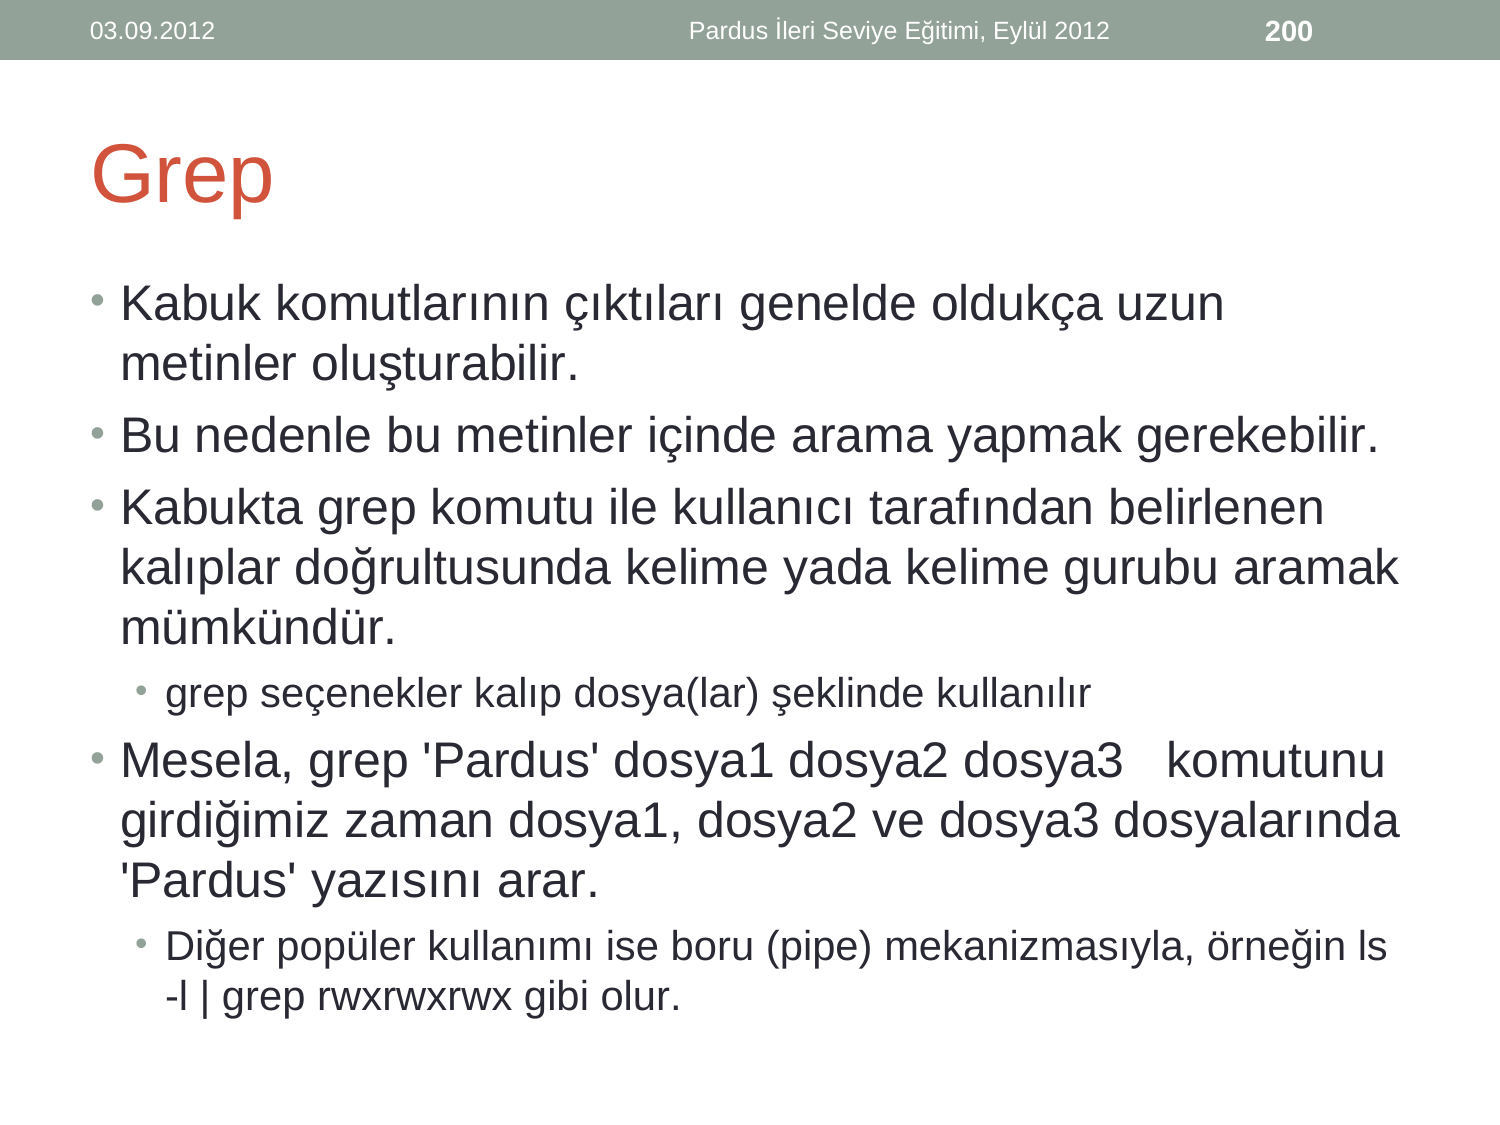

03.09.2012
Pardus İleri Seviye Eğitimi, Eylül 2012
# Grep
Kabuk komutlarının çıktıları genelde oldukça uzun metinler oluşturabilir.
Bu nedenle bu metinler içinde arama yapmak gerekebilir.
Kabukta grep komutu ile kullanıcı tarafından belirlenen kalıplar doğrultusunda kelime yada kelime gurubu aramak mümkündür.
grep seçenekler kalıp dosya(lar) şeklinde kullanılır
Mesela, grep 'Pardus' dosya1 dosya2 dosya3 komutunu girdiğimiz zaman dosya1, dosya2 ve dosya3 dosyalarında 'Pardus' yazısını arar.
Diğer popüler kullanımı ise boru (pipe) mekanizmasıyla, örneğin ls -l | grep rwxrwxrwx gibi olur.